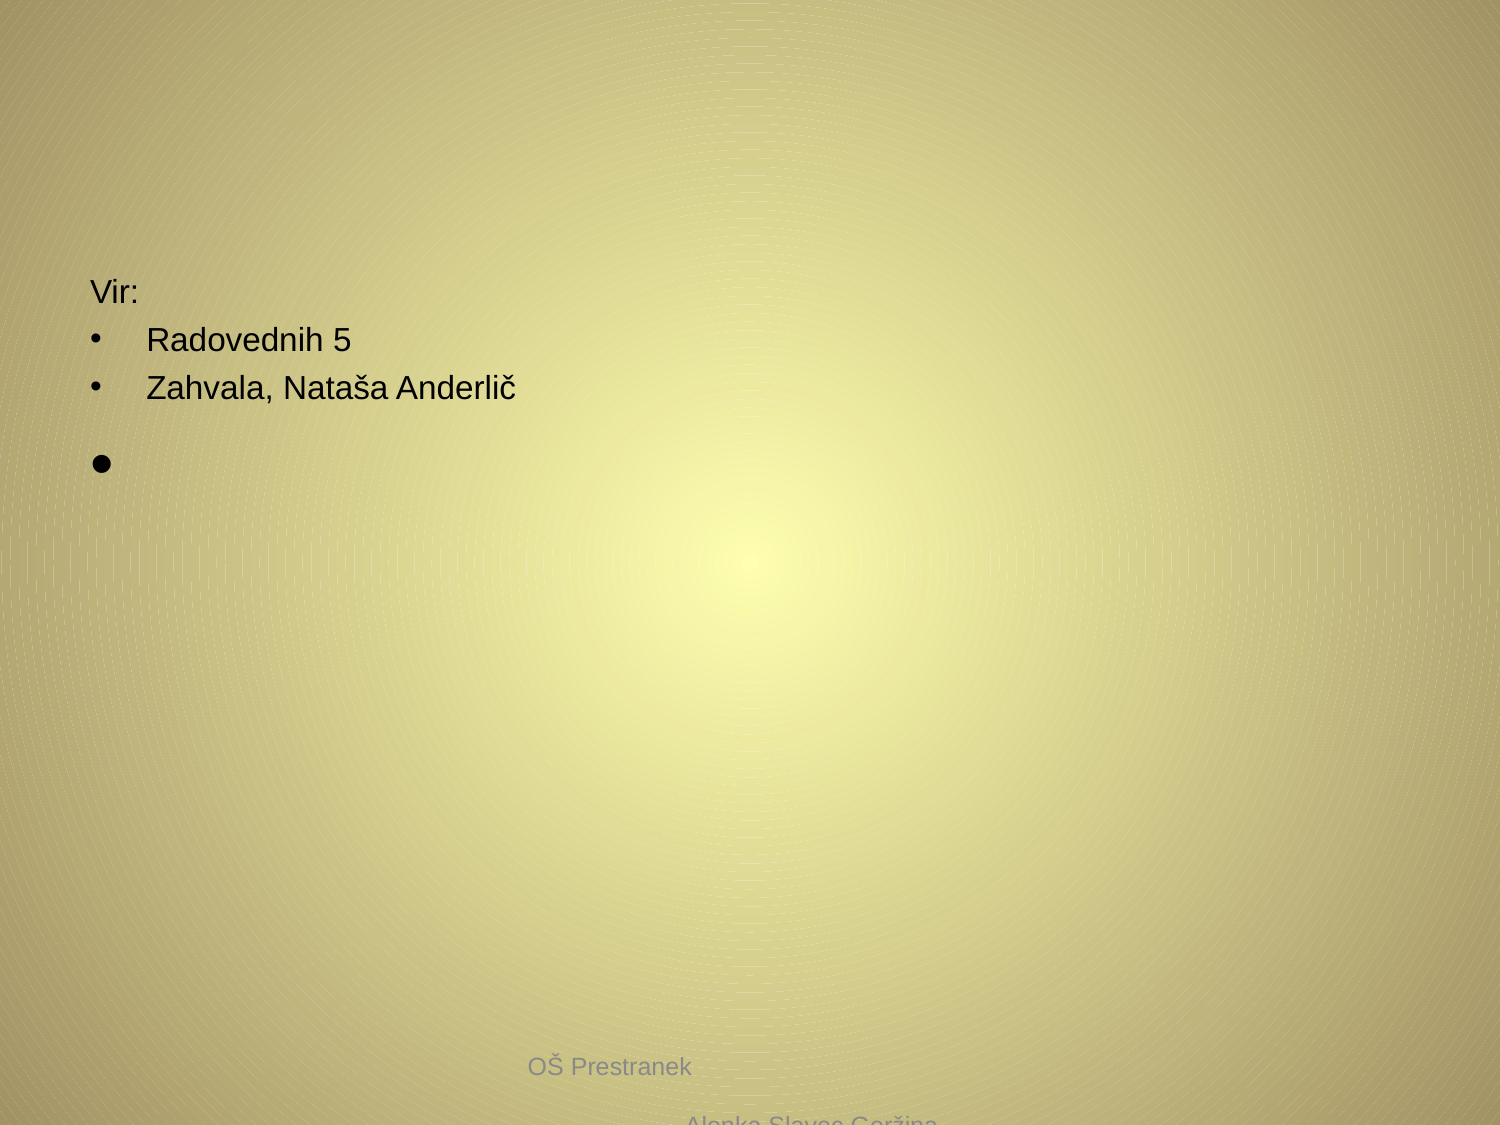

#
Vir:
Radovednih 5
Zahvala, Nataša Anderlič
OŠ Prestranek Alenka Slavec Geržina